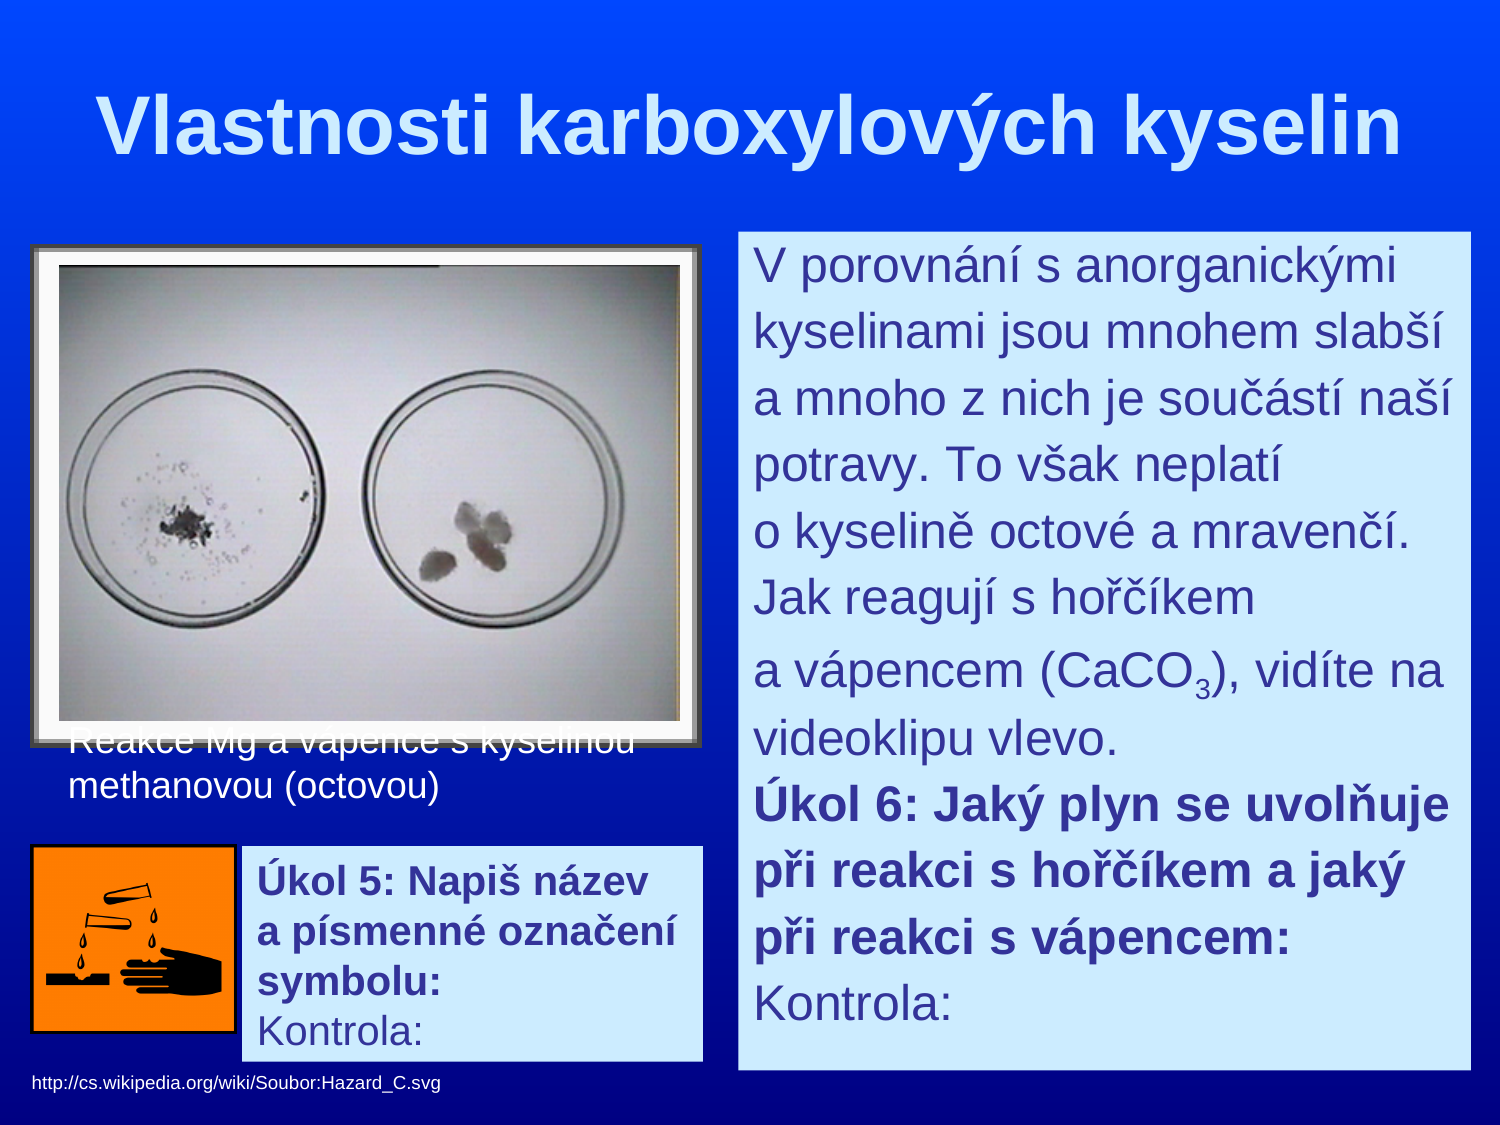

# Vlastnosti karboxylových kyselin
V porovnání s anorganickými
kyselinami jsou mnohem slabší
a mnoho z nich je součástí naší
potravy. To však neplatí
o kyselině octové a mravenčí.
Jak reagují s hořčíkem
a vápencem (CaCO3), vidíte na
videoklipu vlevo.
Úkol 6: Jaký plyn se uvolňuje
při reakci s hořčíkem a jaký
při reakci s vápencem:
Kontrola: vodík, oxid uhličitý
Reakce Mg a vápence s kyselinou methanovou (octovou)
Úkol 5: Napiš název
a písmenné označení symbolu:
Kontrola: žíravý, C
http://cs.wikipedia.org/wiki/Soubor:Hazard_C.svg